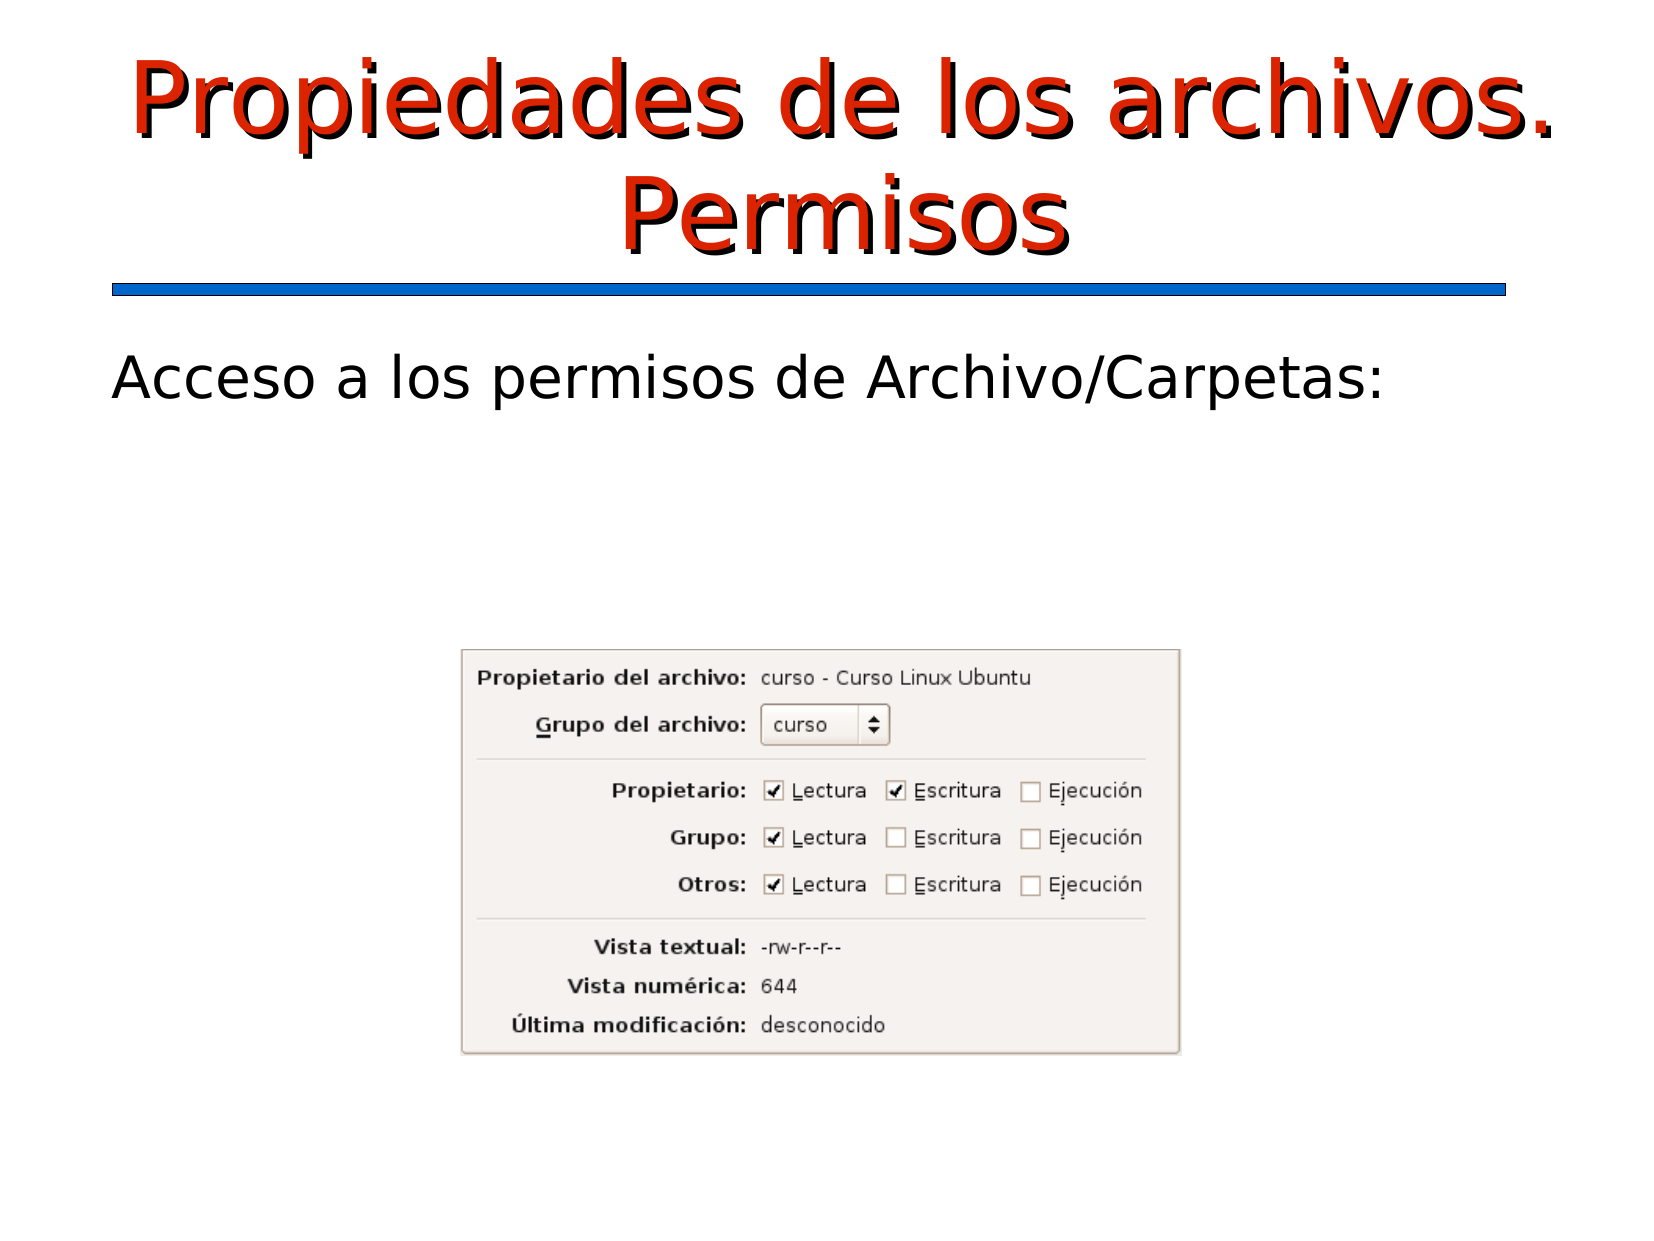

# Propiedades de los archivos. Permisos
Acceso a los permisos de Archivo/Carpetas: